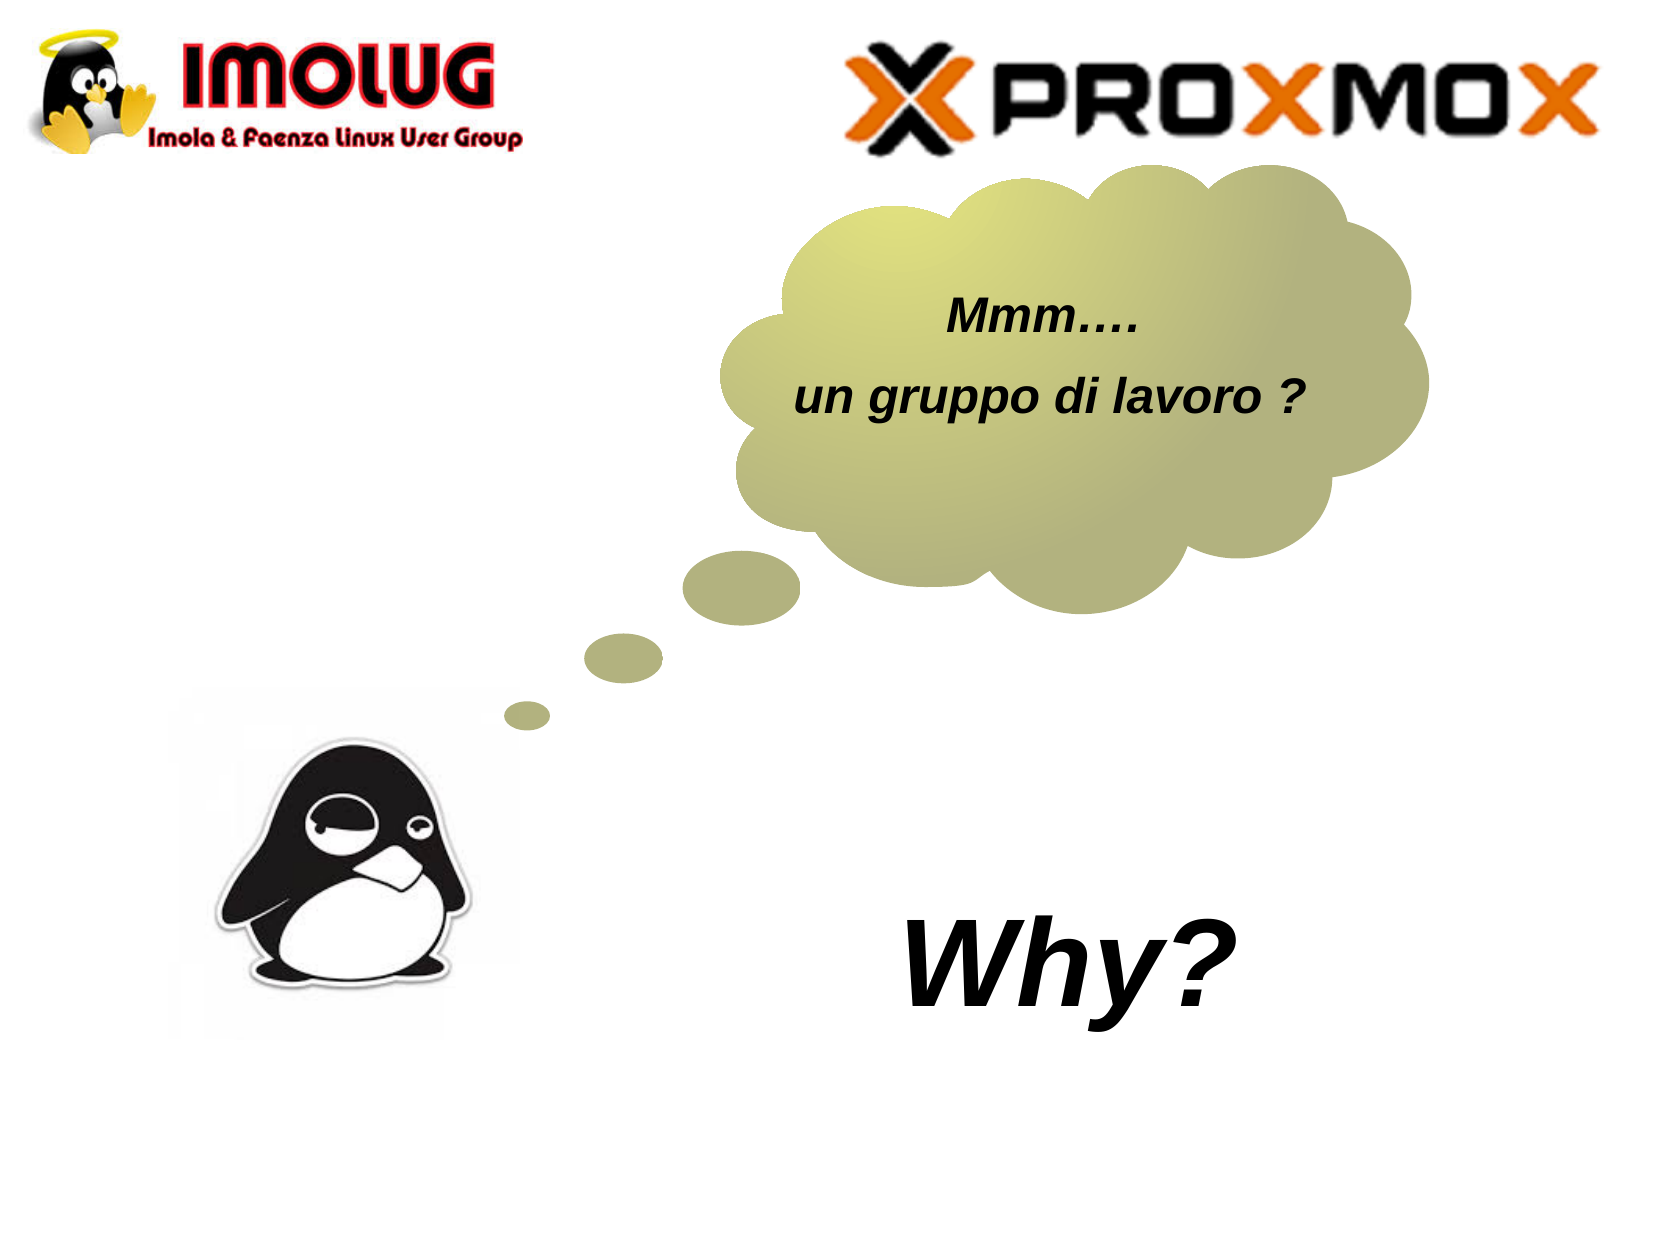

Mmm….
un gruppo di lavoro ?
Why?